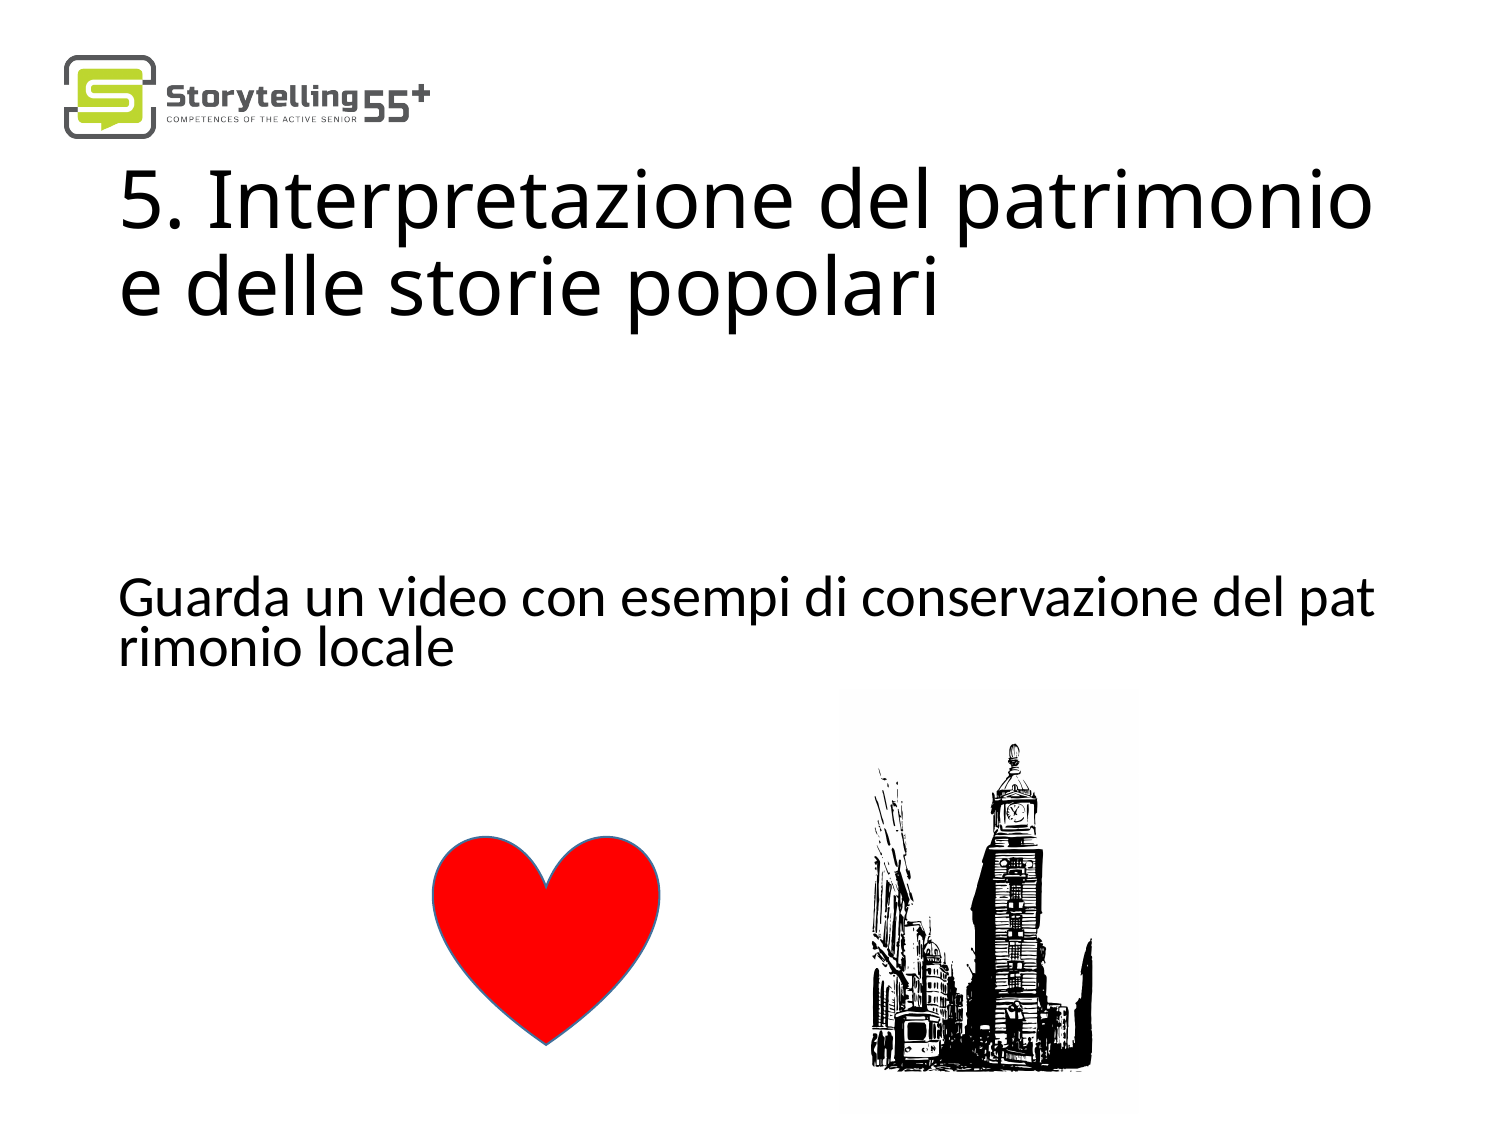

# 5. Interpretazione del patrimonio e delle storie popolari
Guarda un video con esempi di conservazione del patrimonio locale